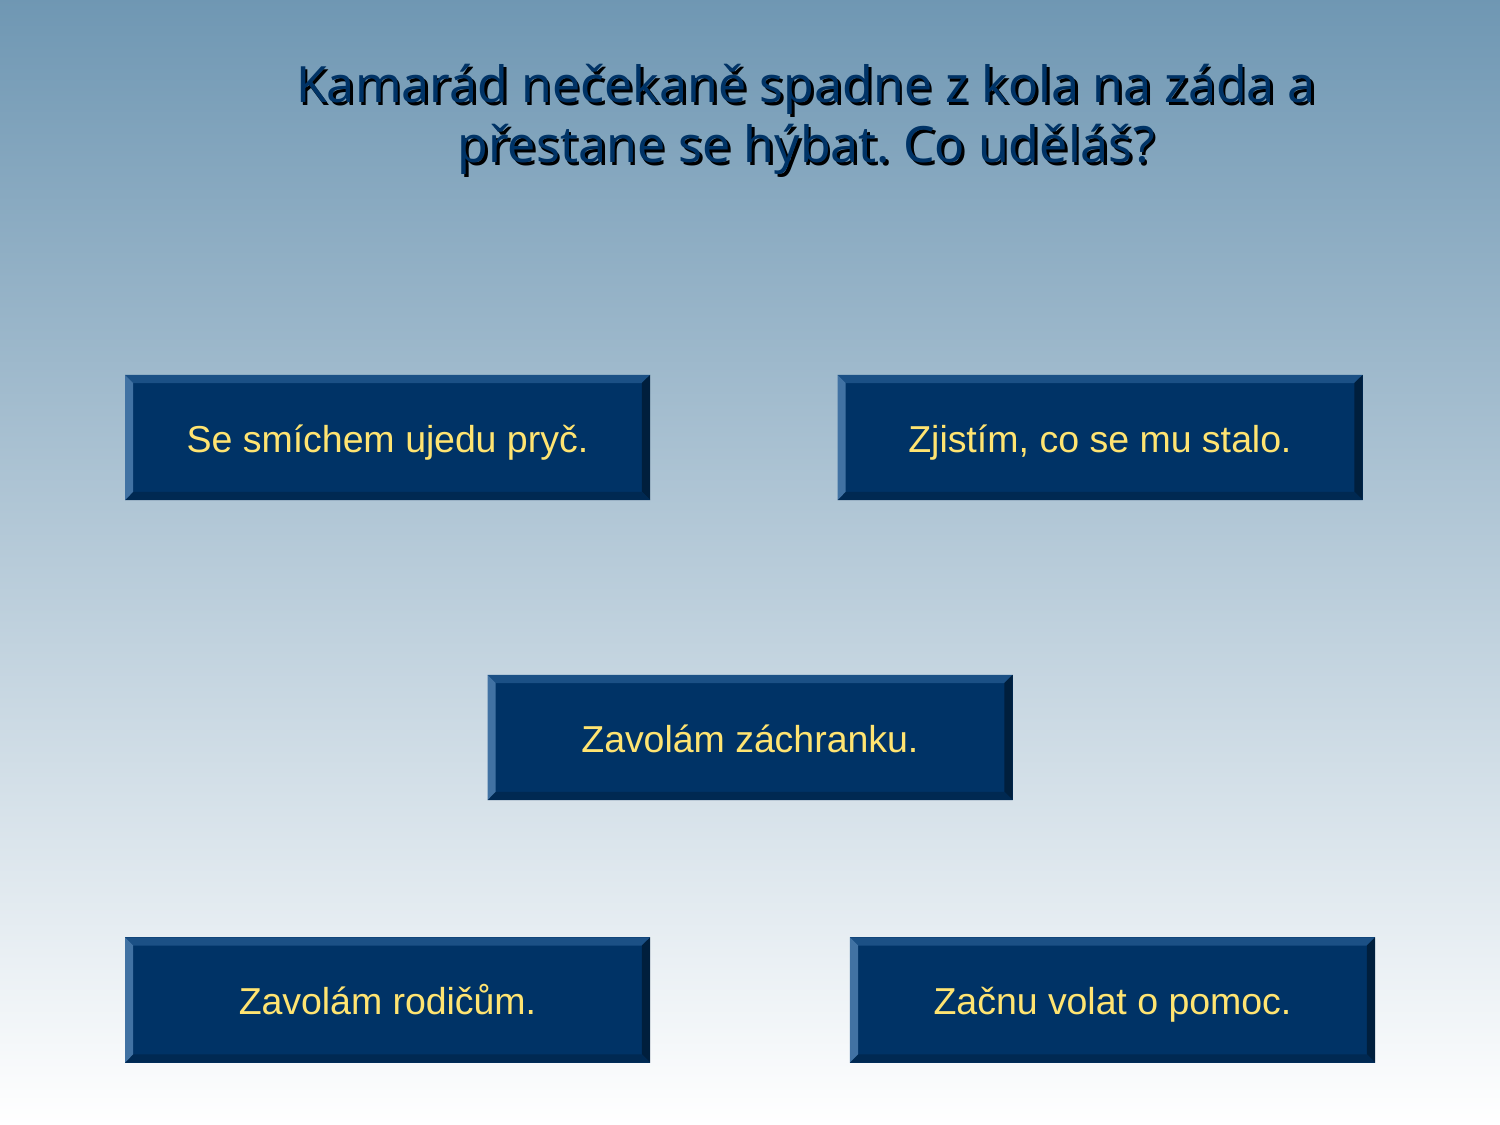

# Kamarád nečekaně spadne z kola na záda a přestane se hýbat. Co uděláš?
Se smíchem ujedu pryč.
Zjistím, co se mu stalo.
Zavolám záchranku.
Zavolám rodičům.
Začnu volat o pomoc.